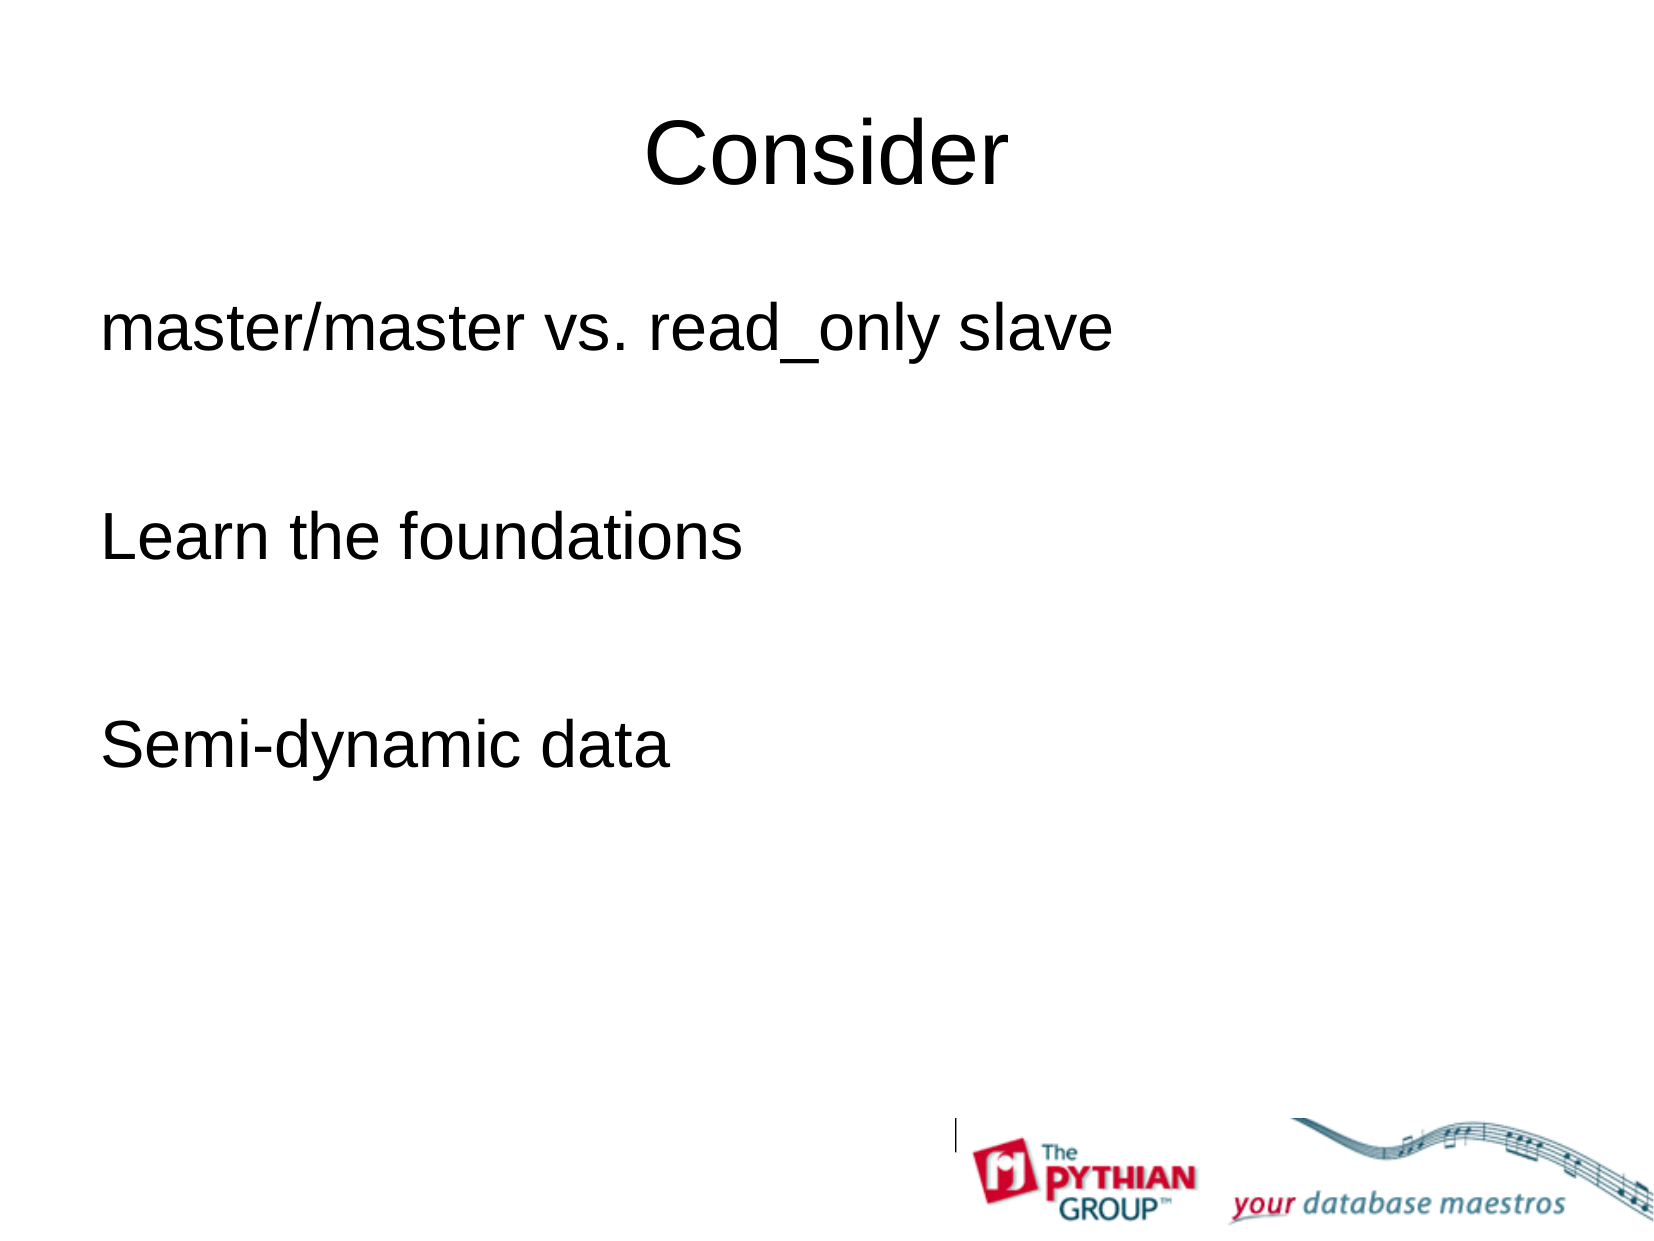

# Consider
master/master vs. read_only slave
Learn the foundations
Semi-dynamic data